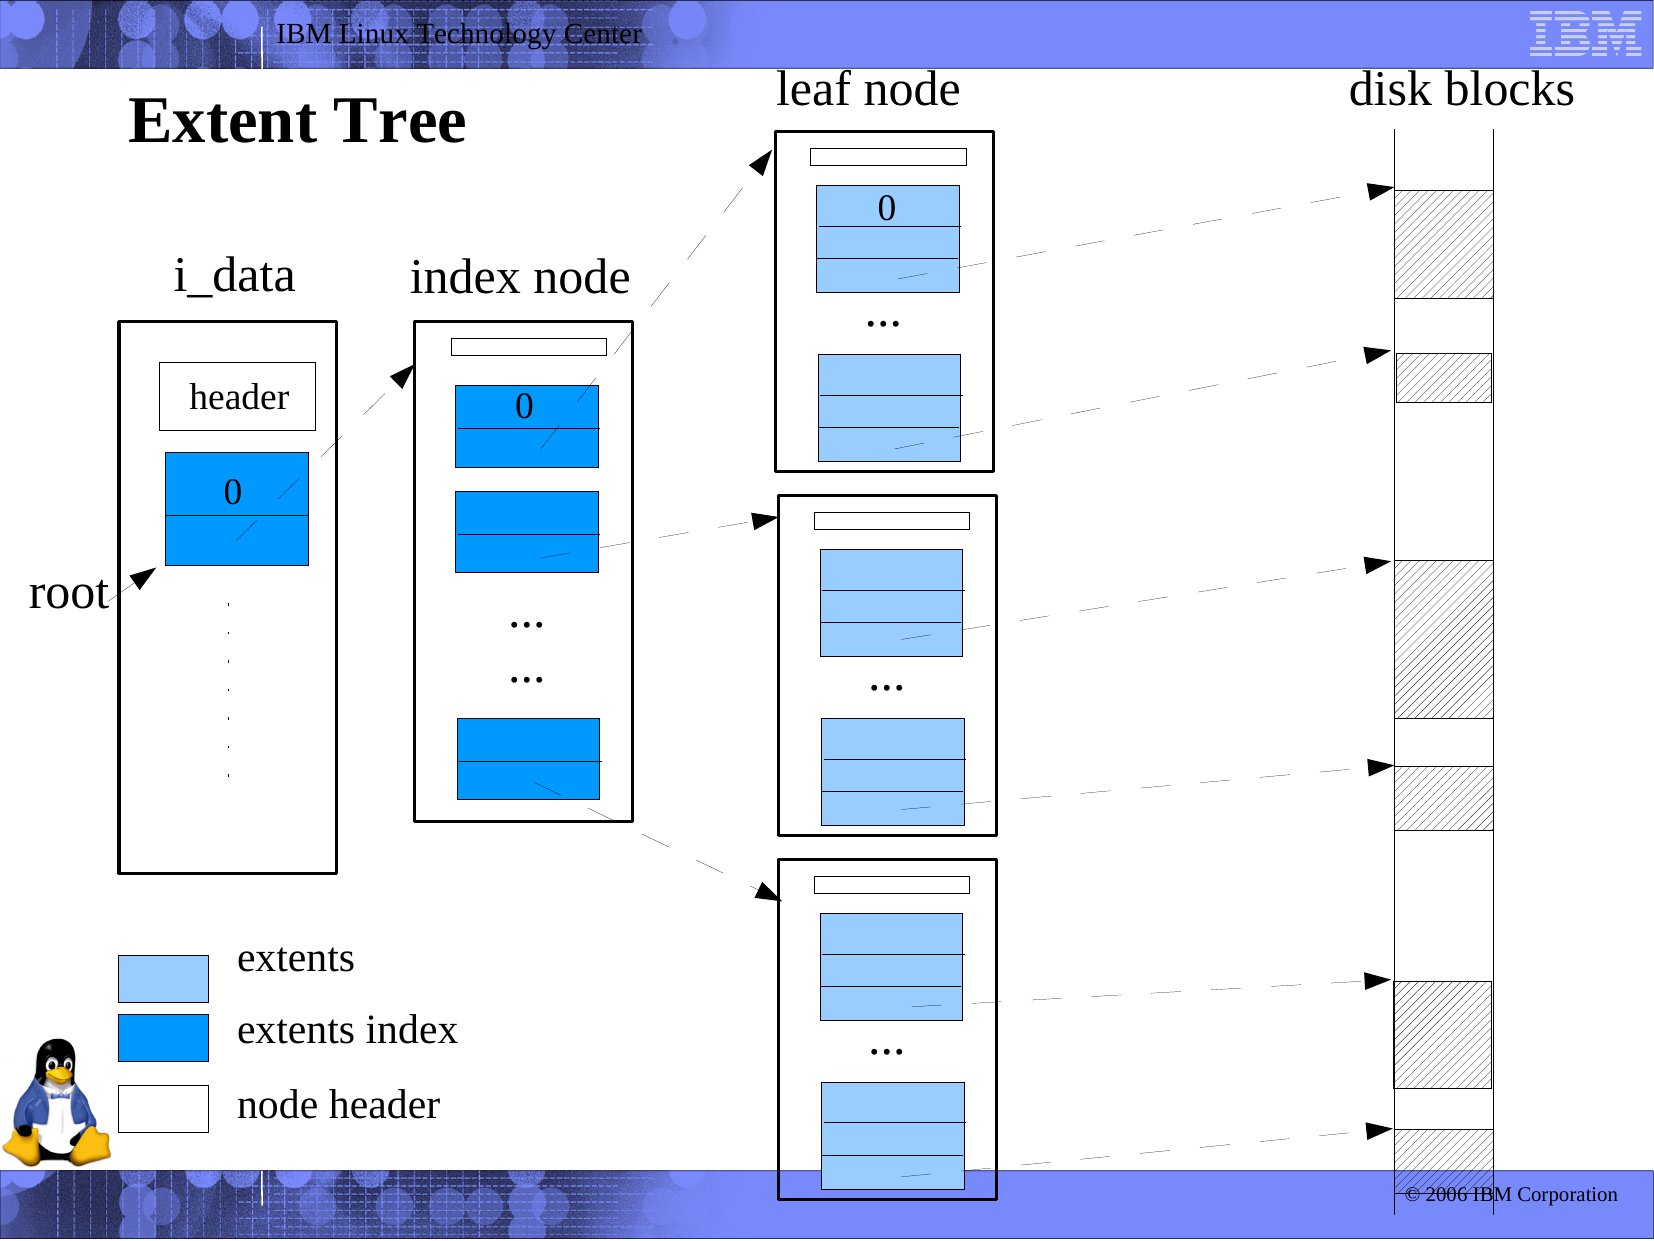

leaf node
disk blocks
Extent Tree
 0
i_data
index node
...
 header
 0
 0
root
...
...
...
extents
extents index
...
node header